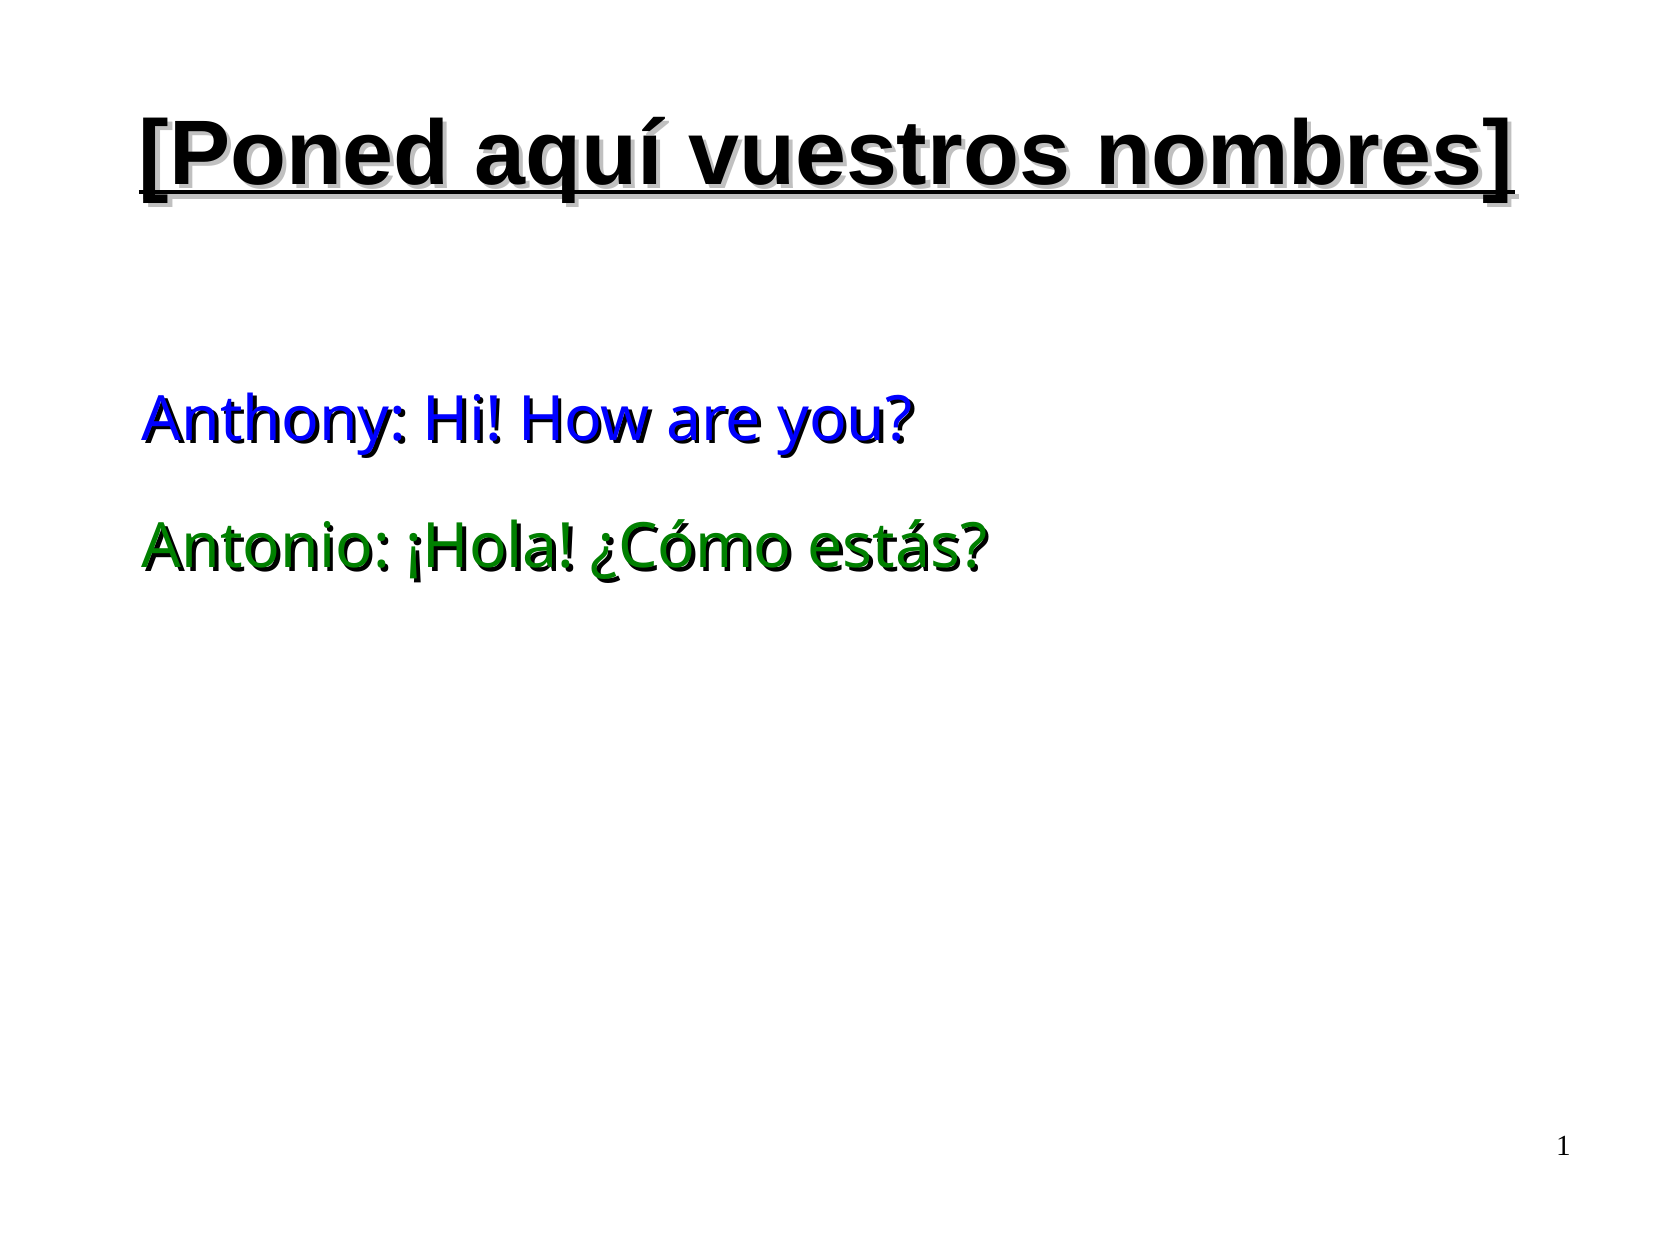

# [Poned aquí vuestros nombres]
Anthony: Hi! How are you?
Antonio: ¡Hola! ¿Cómo estás?
1